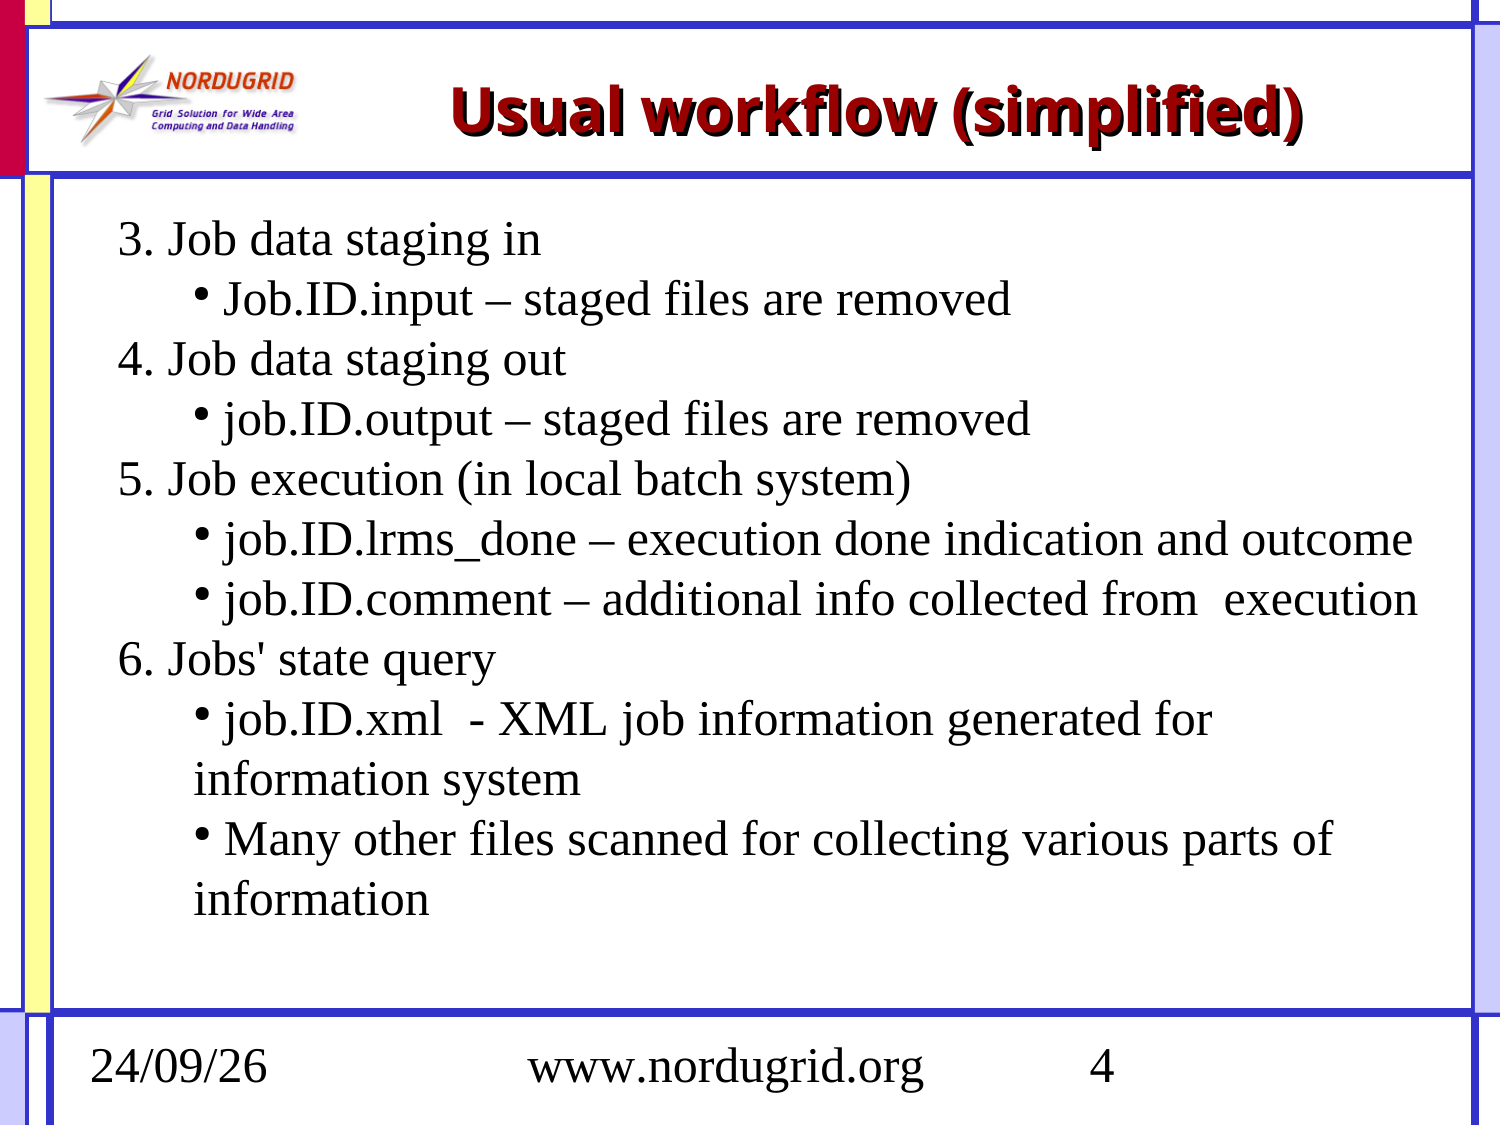

# Usual workflow (simplified)
 Job data staging in
 Job.ID.input – staged files are removed
 Job data staging out
 job.ID.output – staged files are removed
 Job execution (in local batch system)
 job.ID.lrms_done – execution done indication and outcome
 job.ID.comment – additional info collected from execution
 Jobs' state query
 job.ID.xml - XML job information generated for information system
 Many other files scanned for collecting various parts of information
www.nordugrid.org
4